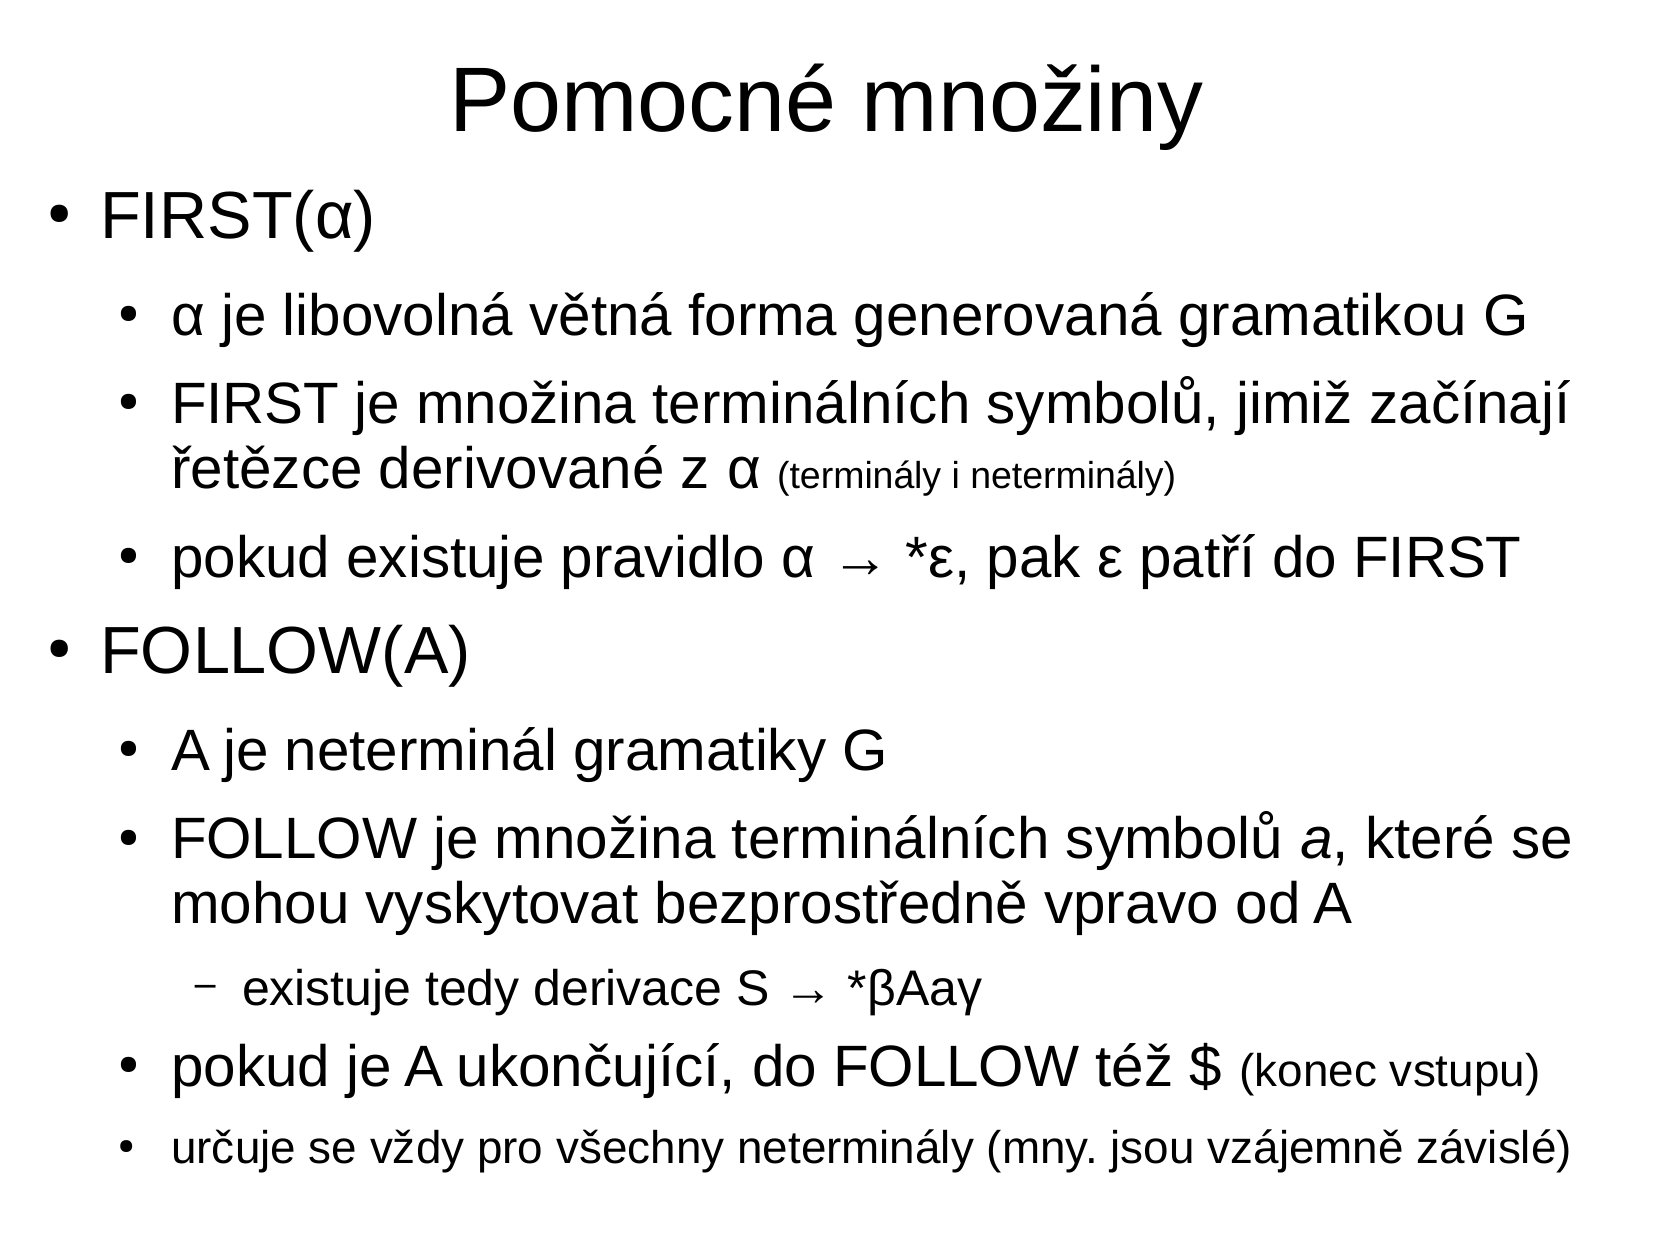

# Pomocné množiny
FIRST(α)
α je libovolná větná forma generovaná gramatikou G
FIRST je množina terminálních symbolů, jimiž začínají řetězce derivované z α (terminály i neterminály)
pokud existuje pravidlo α → *ε, pak ε patří do FIRST
FOLLOW(A)
A je neterminál gramatiky G
FOLLOW je množina terminálních symbolů a, které se mohou vyskytovat bezprostředně vpravo od A
existuje tedy derivace S → *βAaγ
pokud je A ukončující, do FOLLOW též $ (konec vstupu)
určuje se vždy pro všechny neterminály (mny. jsou vzájemně závislé)